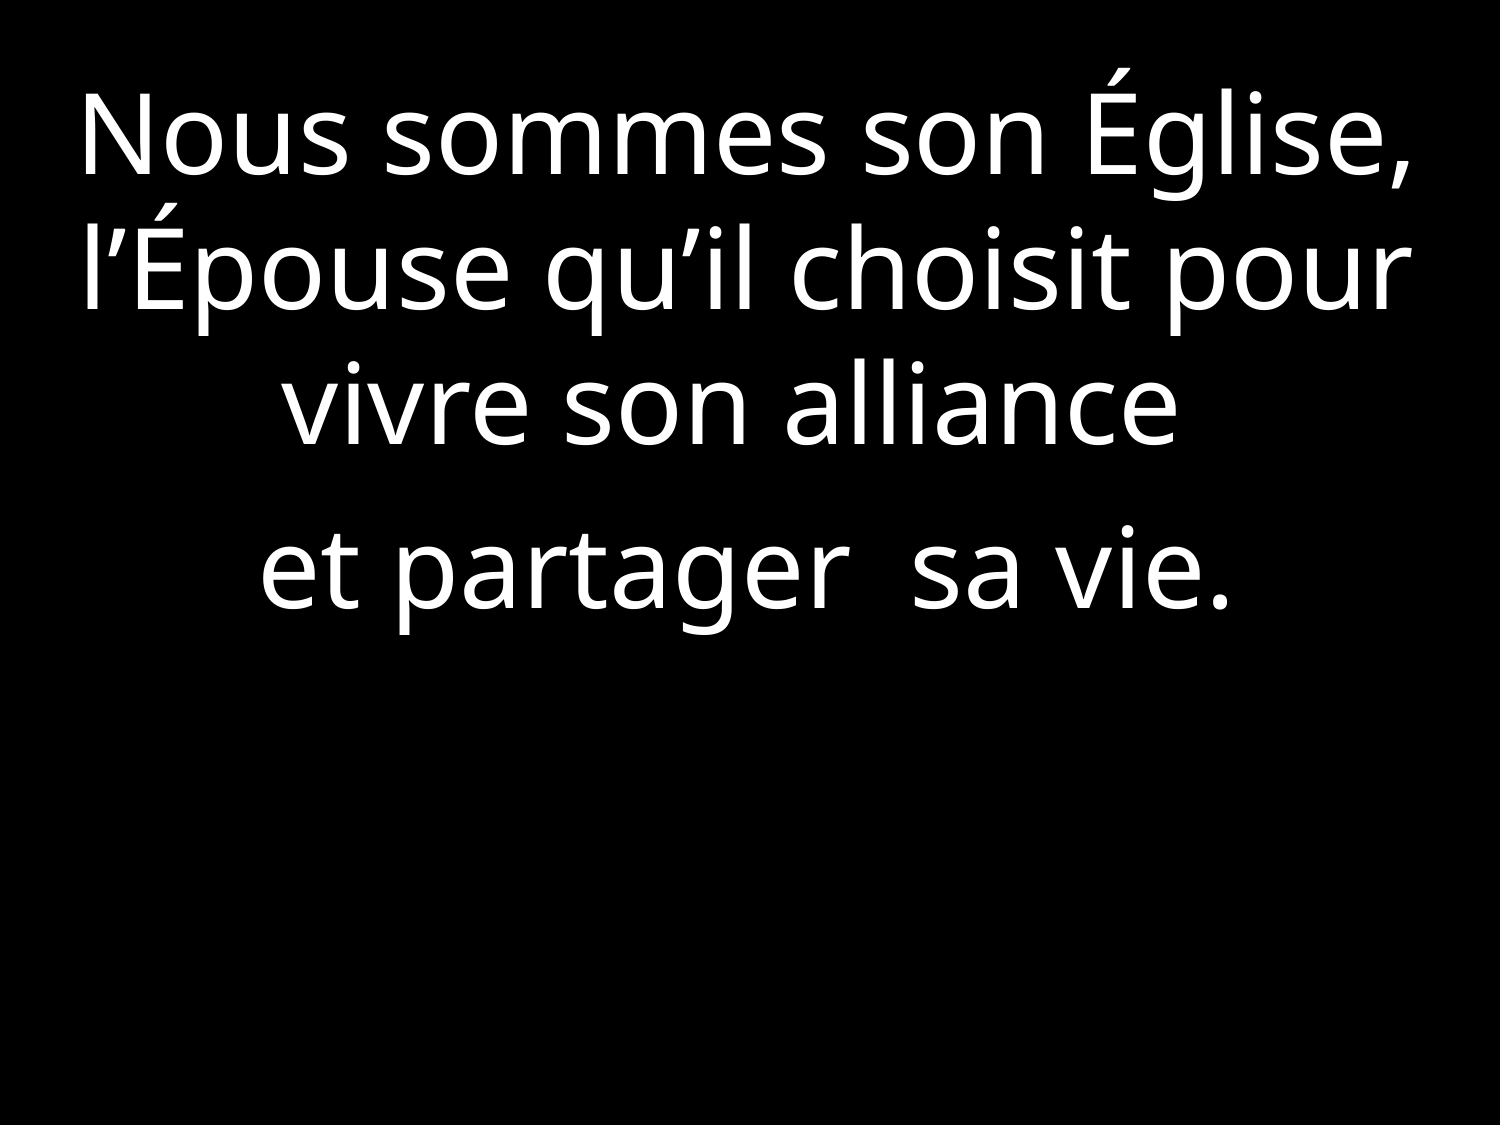

#
Nous sommes son Église, l’Épouse qu’il choisit pour vivre son alliance
et partager sa vie.